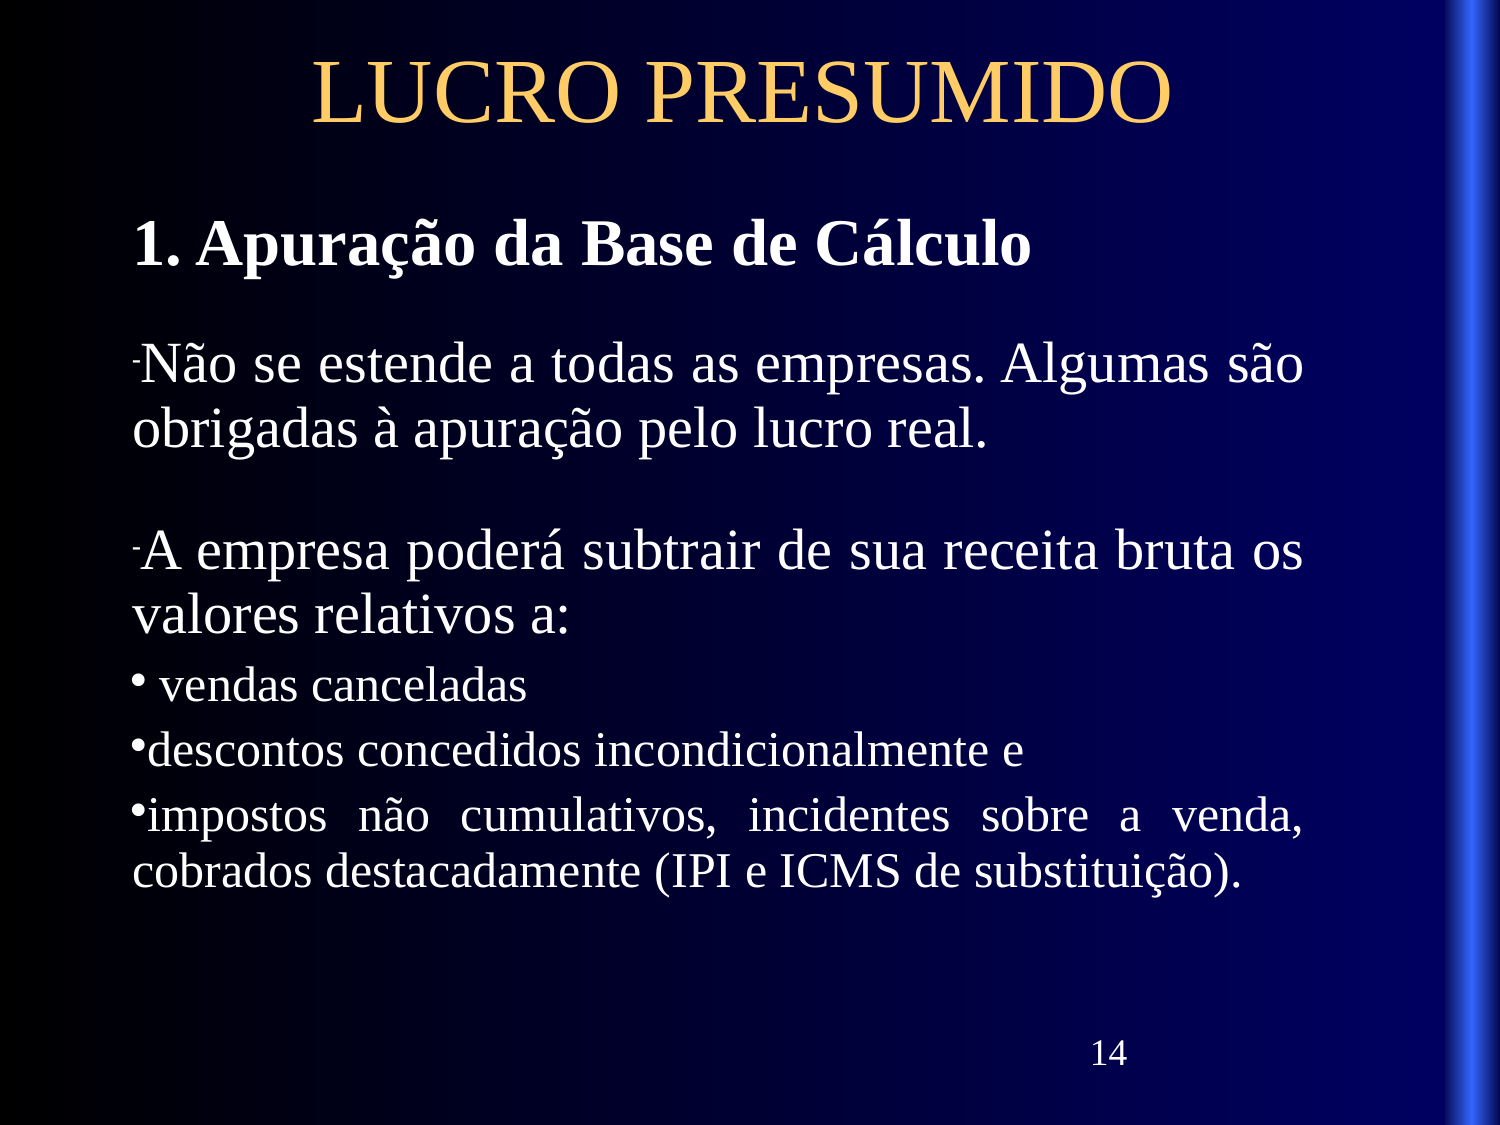

# LUCRO PRESUMIDO
1. Apuração da Base de Cálculo
Não se estende a todas as empresas. Algumas são obrigadas à apuração pelo lucro real.
A empresa poderá subtrair de sua receita bruta os valores relativos a:
 vendas canceladas
descontos concedidos incondicionalmente e
impostos não cumulativos, incidentes sobre a venda, cobrados destacadamente (IPI e ICMS de substituição).